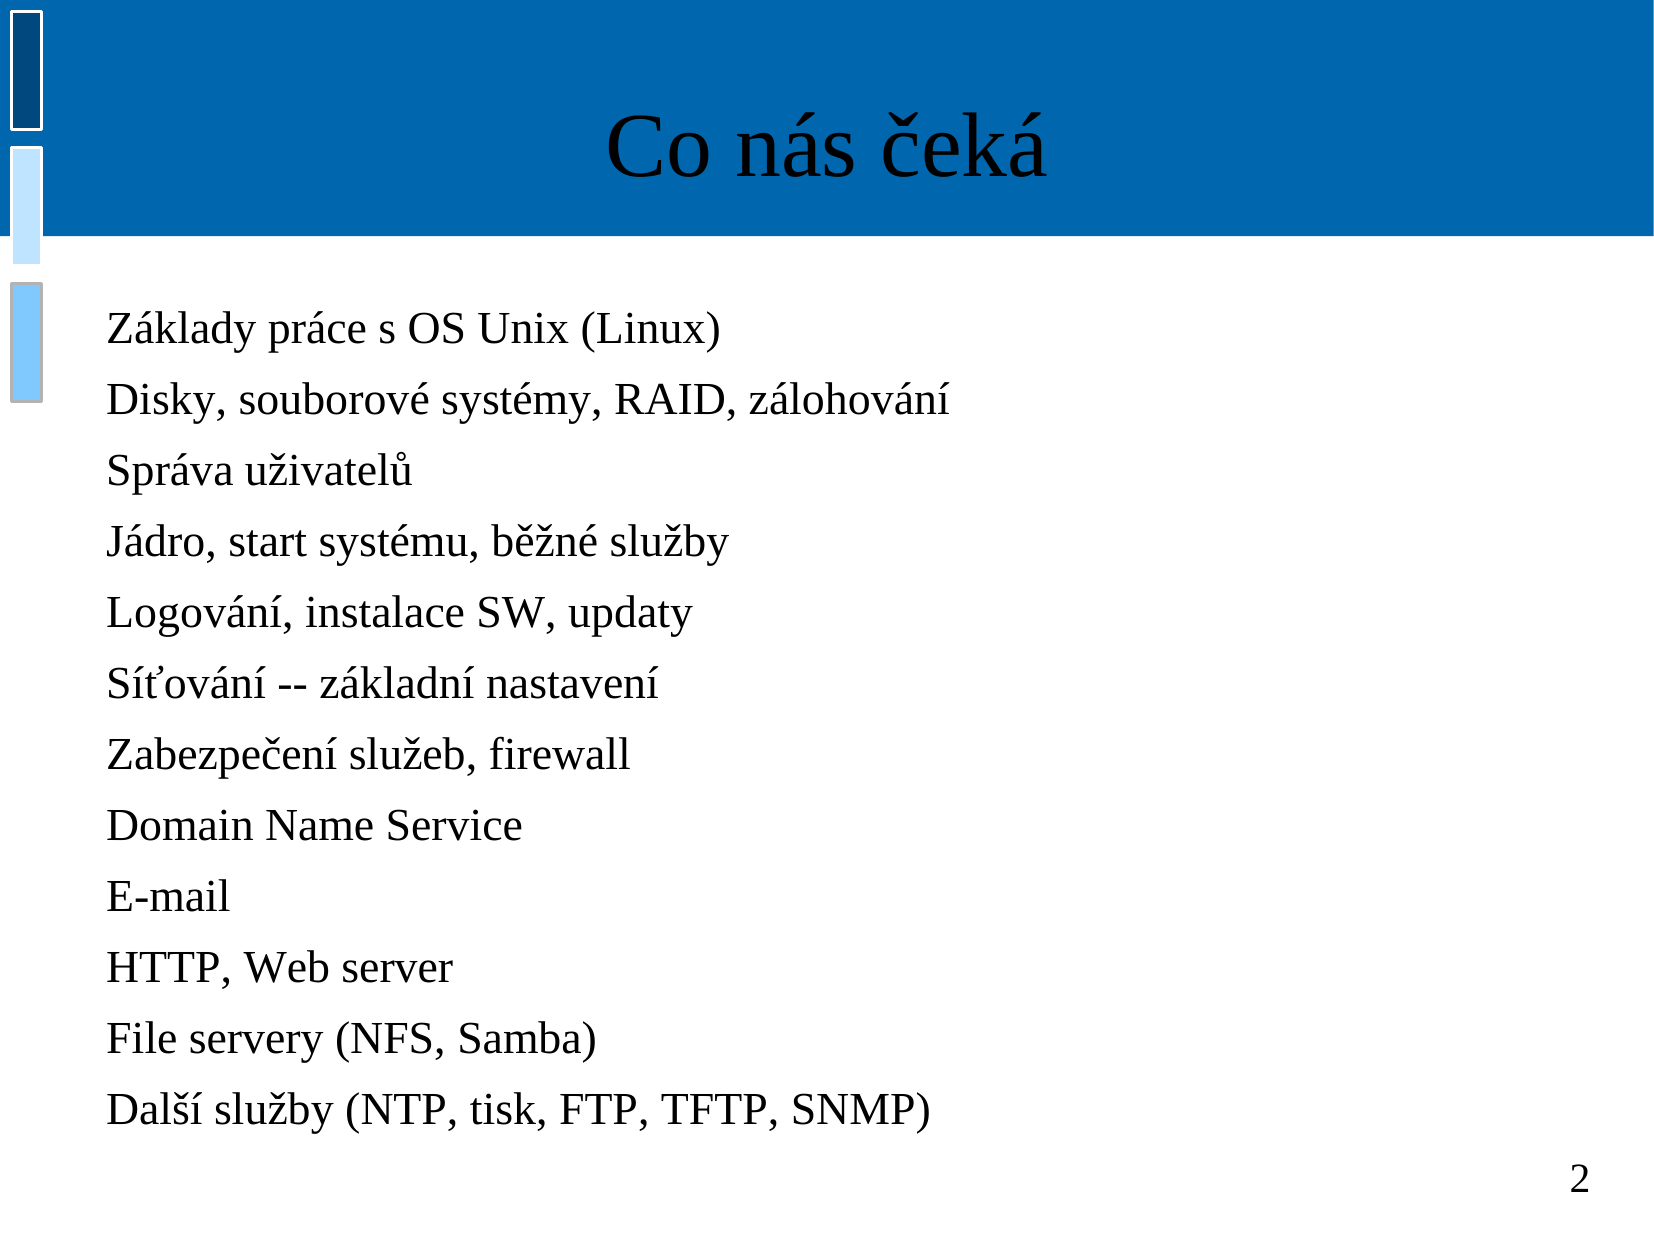

# Co nás čeká
Základy práce s OS Unix (Linux)
Disky, souborové systémy, RAID, zálohování
Správa uživatelů
Jádro, start systému, běžné služby
Logování, instalace SW, updaty
Síťování -- základní nastavení
Zabezpečení služeb, firewall
Domain Name Service
E-mail
HTTP, Web server
File servery (NFS, Samba)
Další služby (NTP, tisk, FTP, TFTP, SNMP)